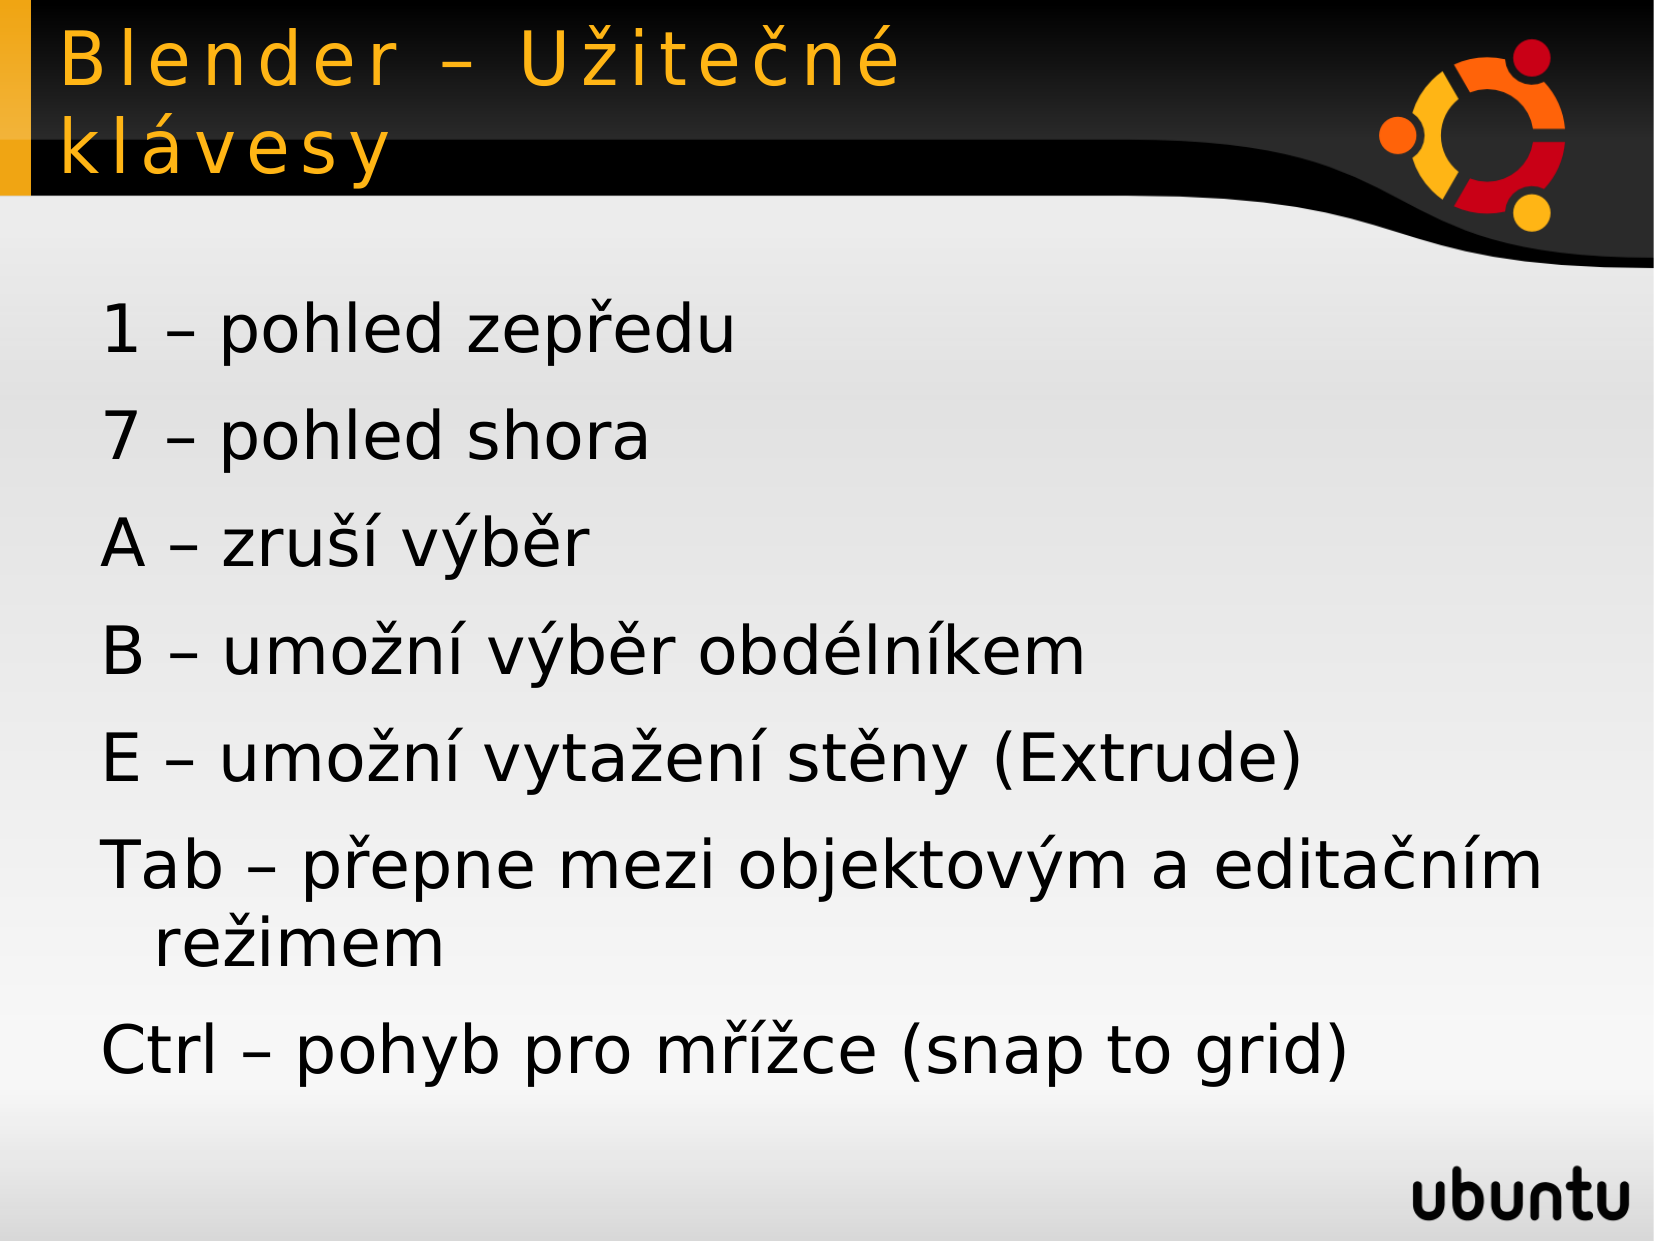

# Blender – Užitečné klávesy
1 – pohled zepředu
7 – pohled shora
A – zruší výběr
B – umožní výběr obdélníkem
E – umožní vytažení stěny (Extrude)
Tab – přepne mezi objektovým a editačním režimem
Ctrl – pohyb pro mřížce (snap to grid)